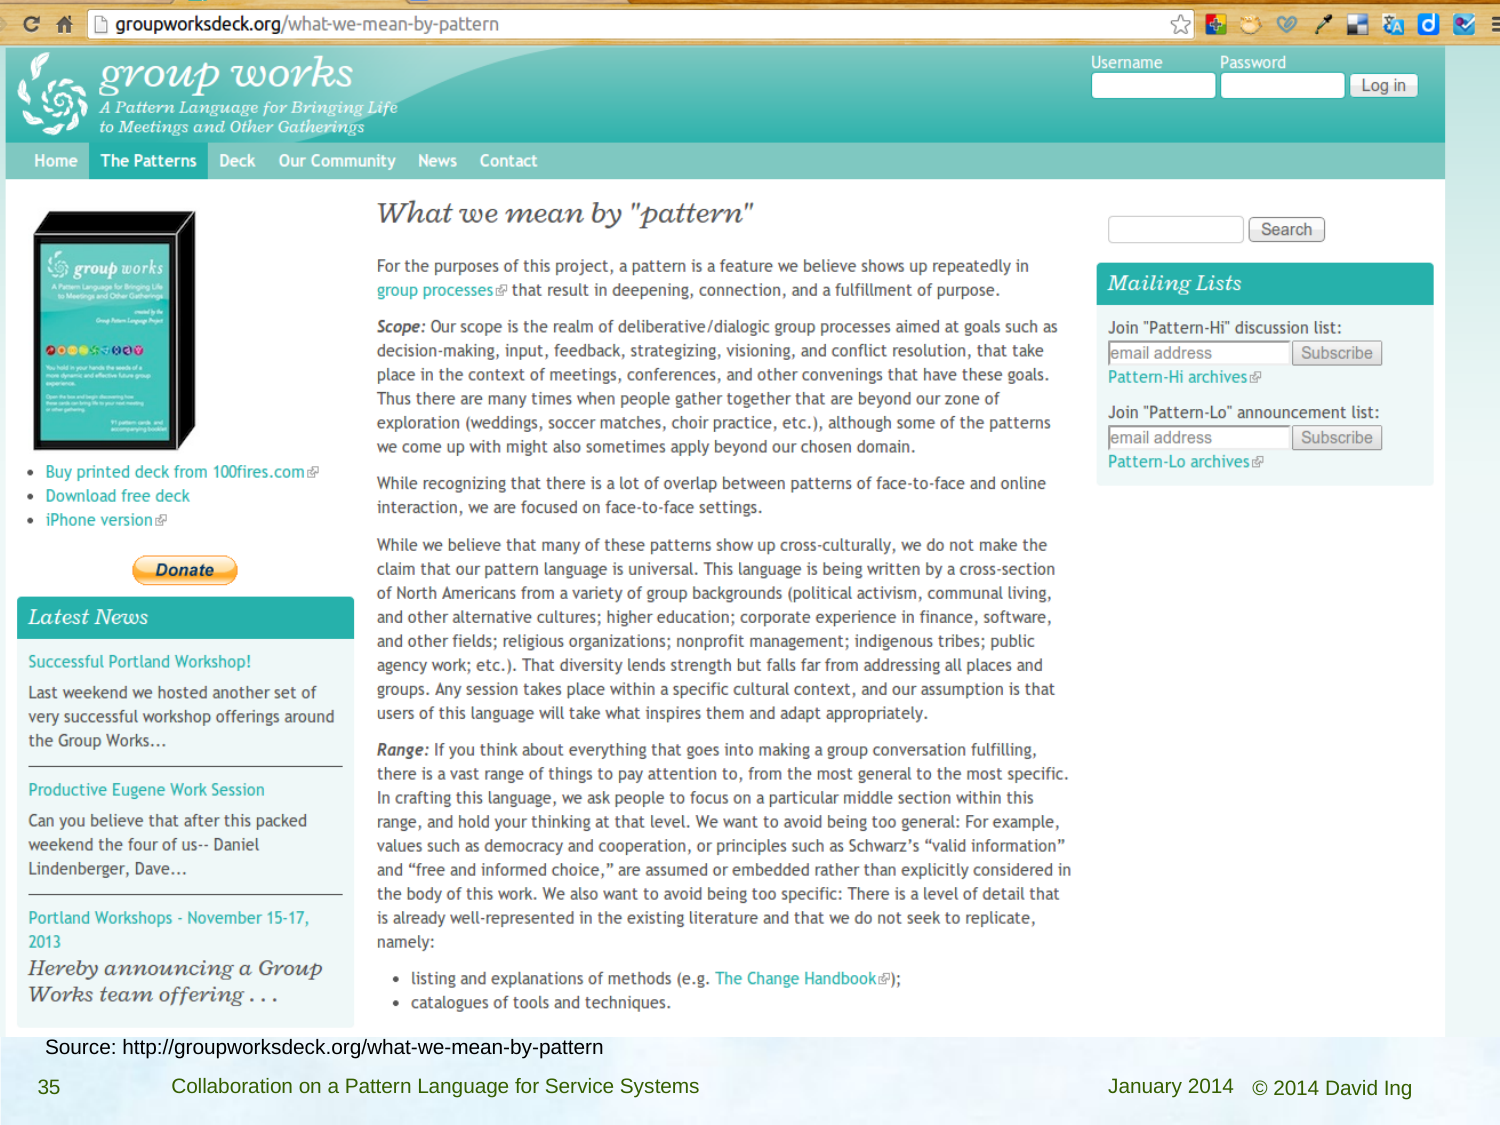

# groupworksdeck.org
Source: http://groupworksdeck.org/what-we-mean-by-pattern
Collaboration on a Pattern Language for Service Systems
January 2014
35